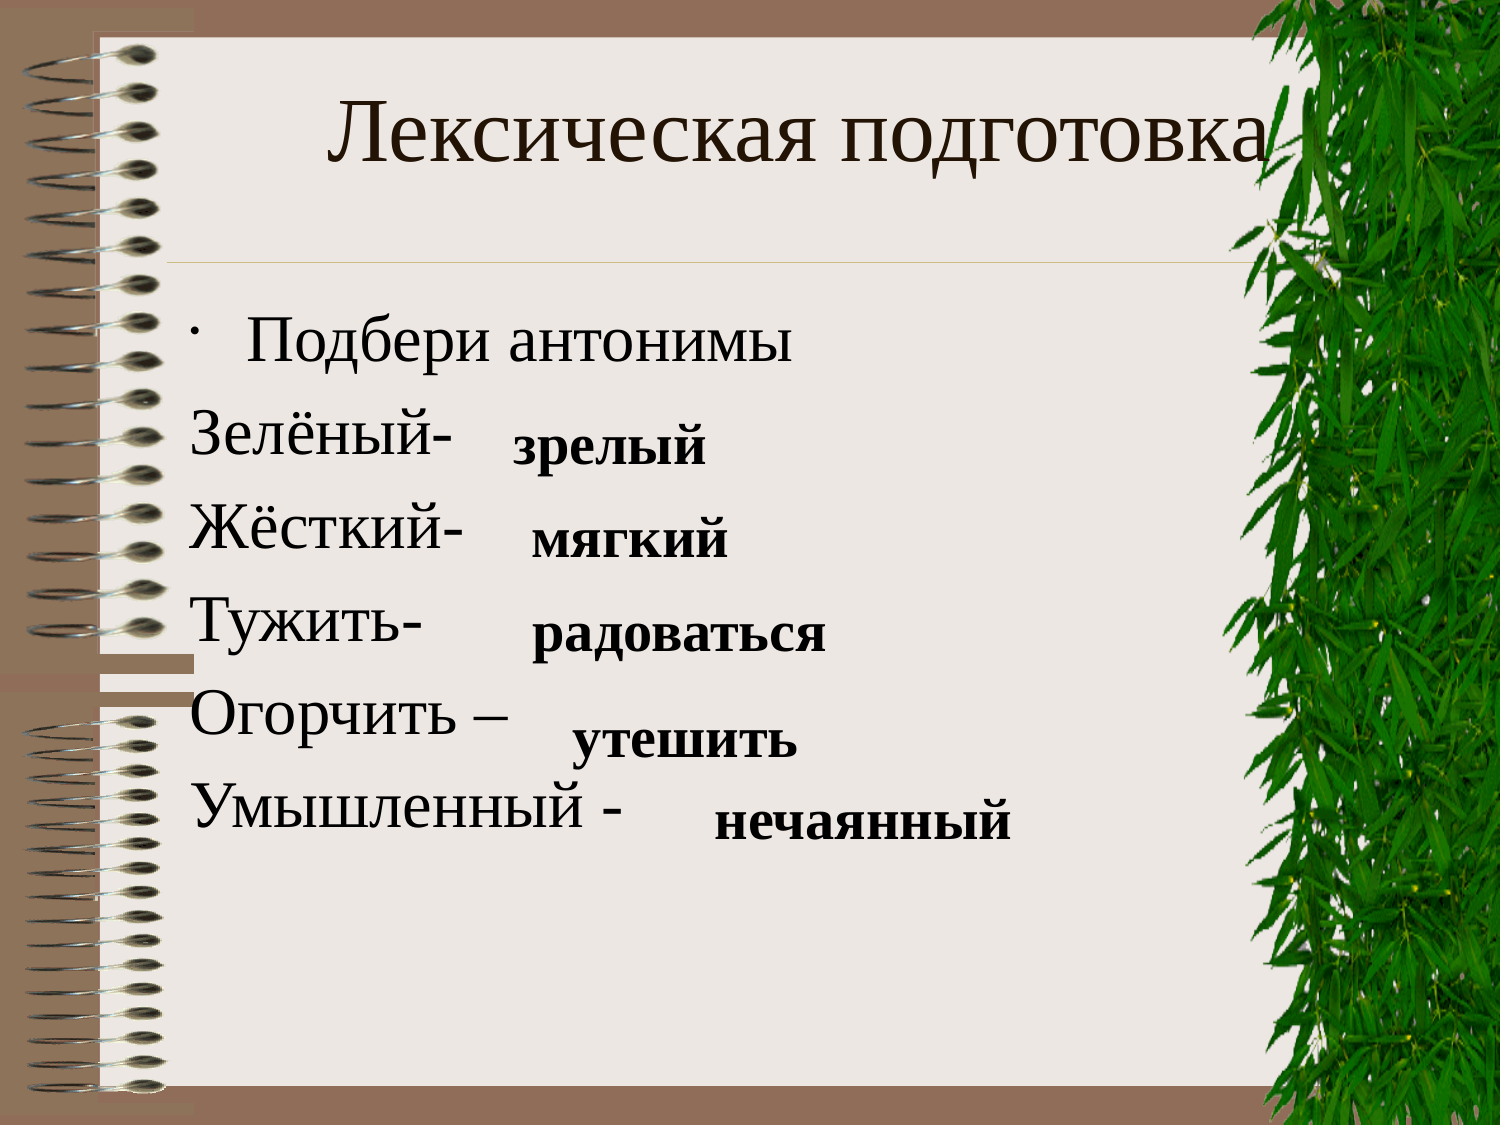

# Лексическая подготовка
Подбери антонимы
Зелёный-
Жёсткий-
Тужить-
Огорчить –
Умышленный -
зрелый
мягкий
радоваться
утешить
нечаянный